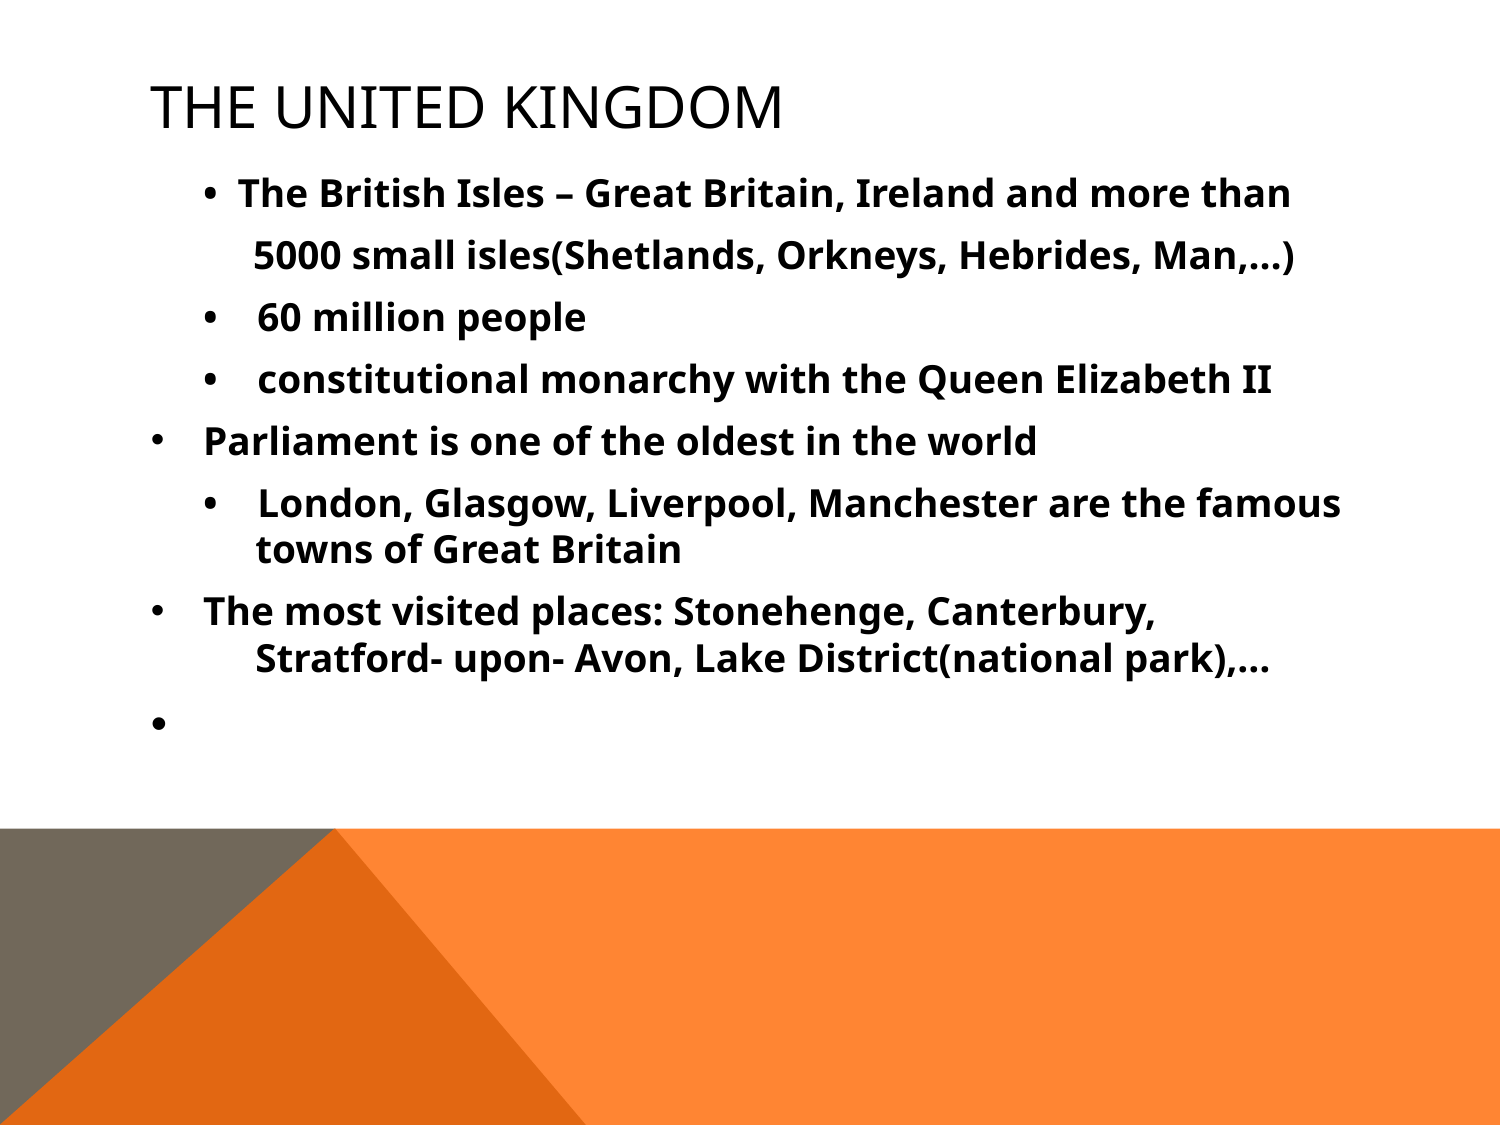

# The United kingdom
• The British Isles – Great Britain, Ireland and more than
 5000 small isles(Shetlands, Orkneys, Hebrides, Man,…)
• 60 million people
• constitutional monarchy with the Queen Elizabeth II
Parliament is one of the oldest in the world
• London, Glasgow, Liverpool, Manchester are the famous towns of Great Britain
The most visited places: Stonehenge, Canterbury, Stratford- upon- Avon, Lake District(national park),…